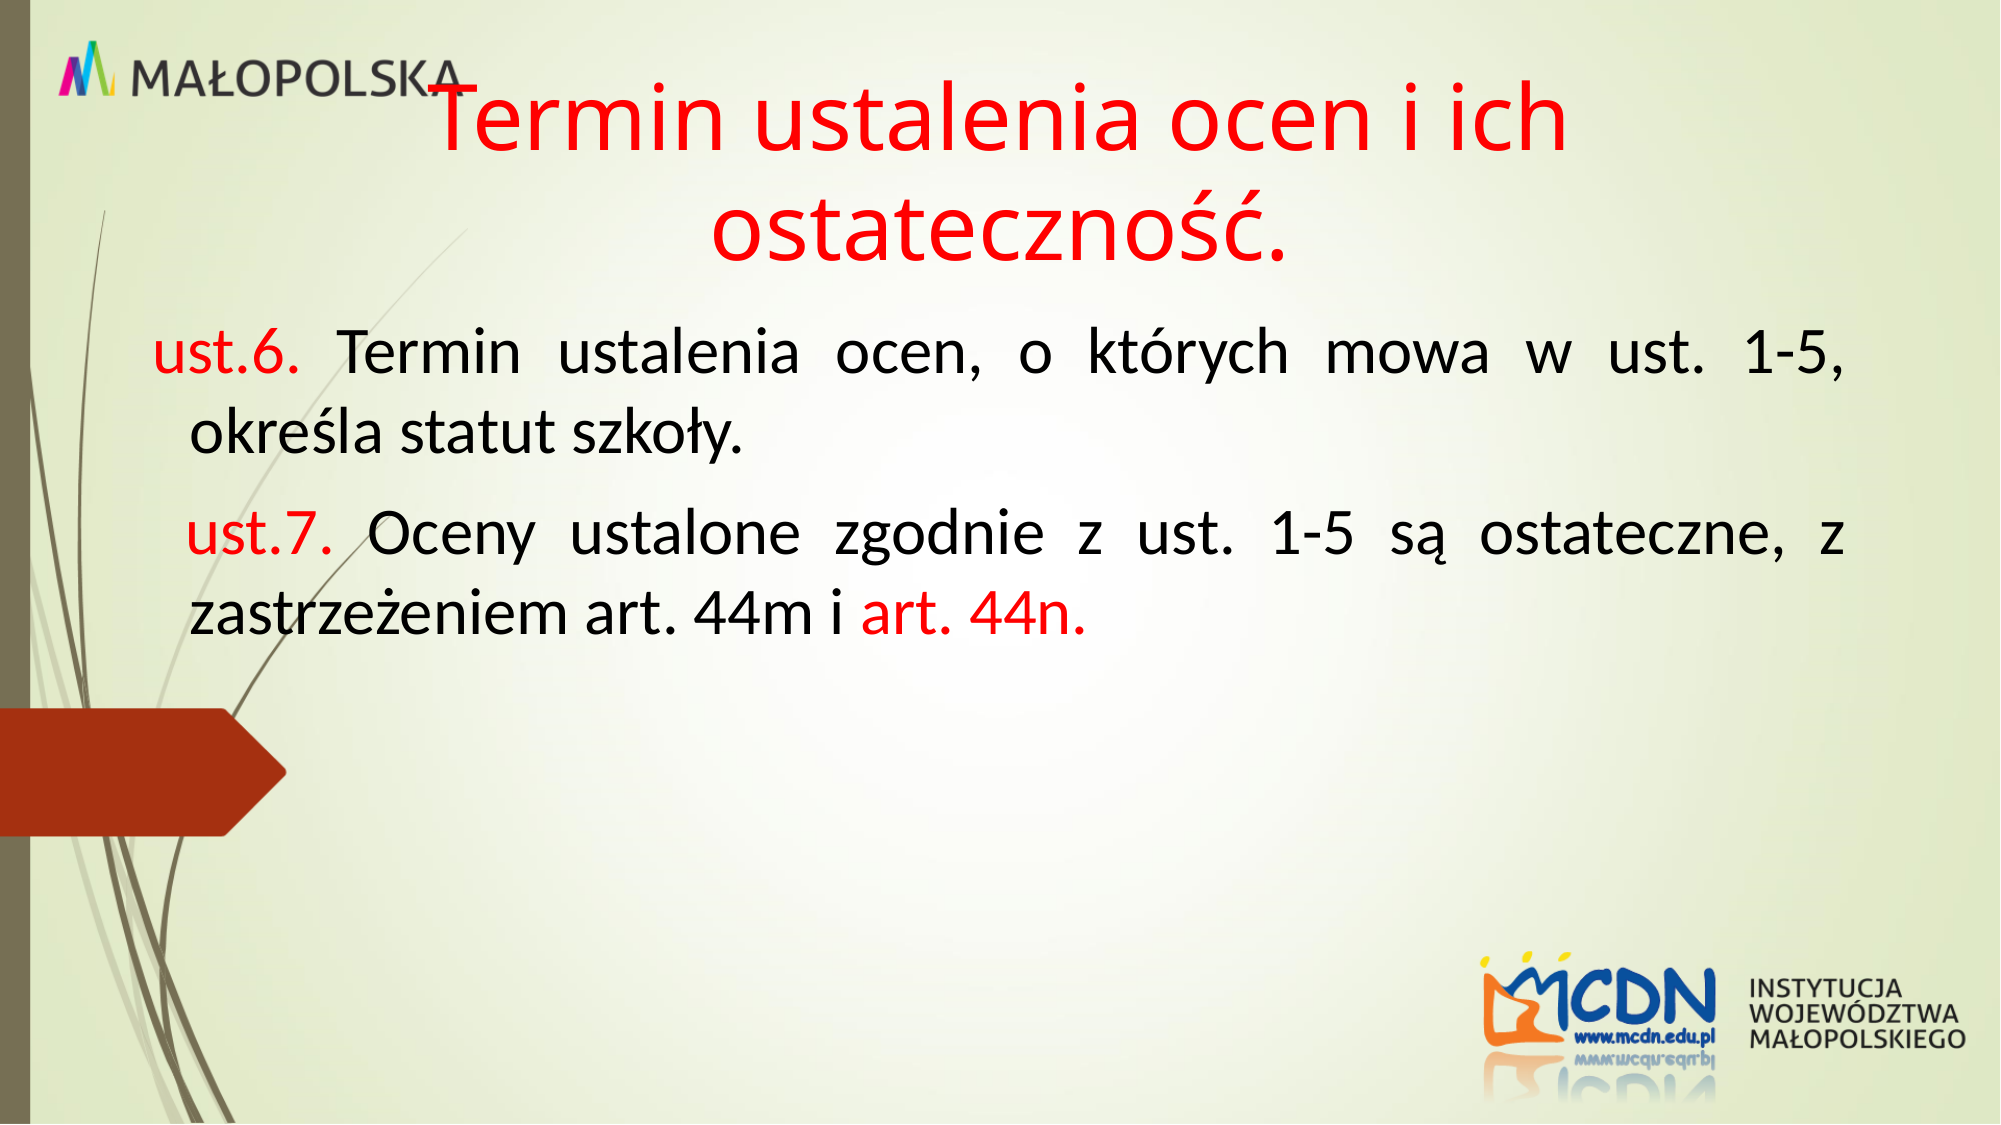

# Termin ustalenia ocen i ich ostateczność.
ust.6. Termin ustalenia ocen, o których mowa w ust. 1-5, określa statut szkoły.
 ust.7. Oceny ustalone zgodnie z ust. 1-5 są ostateczne, z zastrzeżeniem art. 44m i art. 44n.